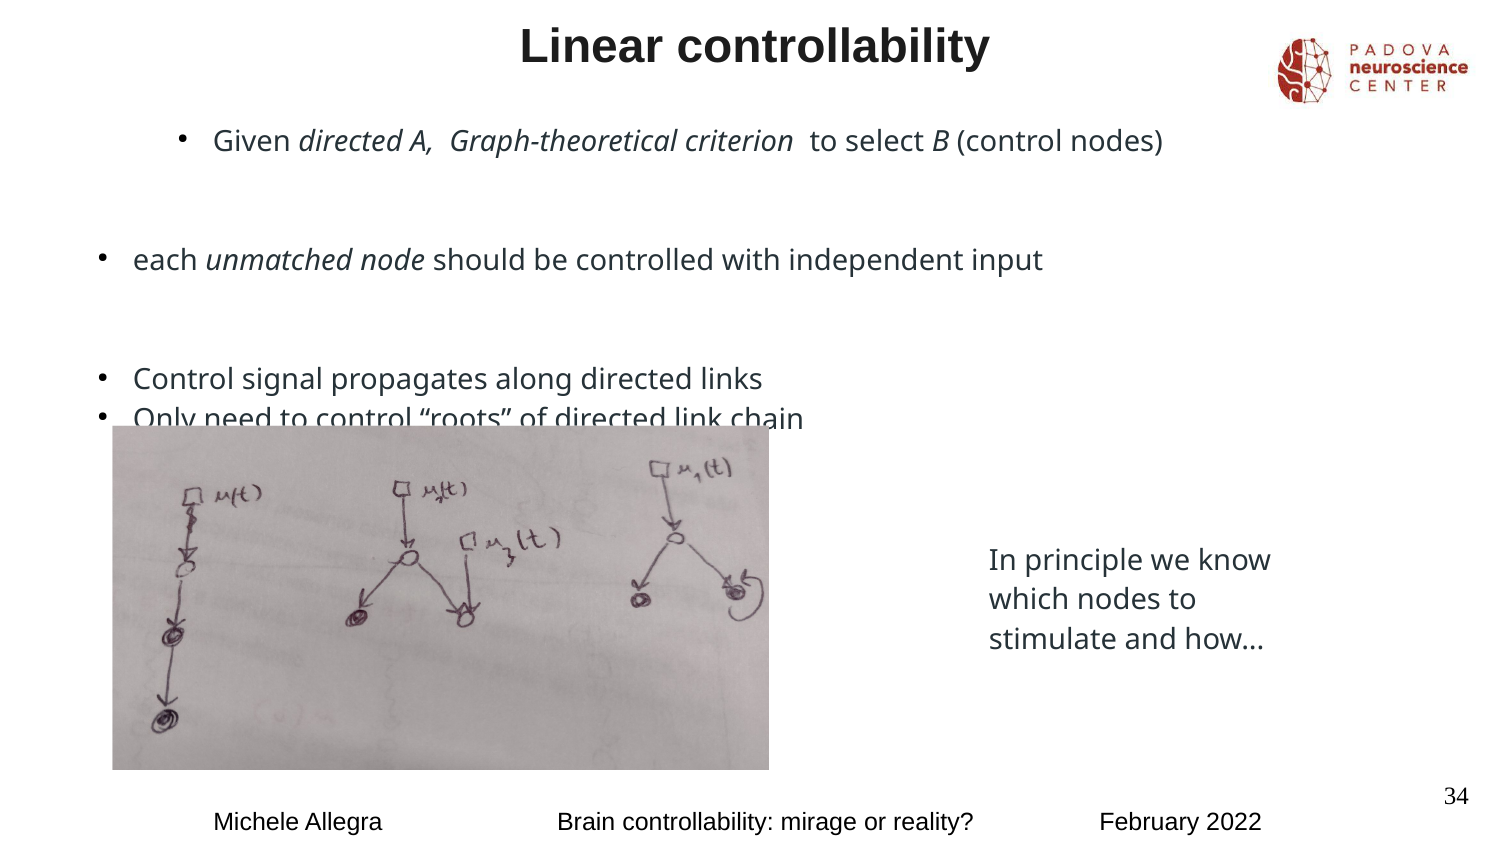

Linear controllability
Given directed A, Graph-theoretical criterion to select B (control nodes)
each unmatched node should be controlled with independent input
Control signal propagates along directed links
Only need to control “roots” of directed link chain
In principle we know which nodes to stimulate and how...
Michele Allegra Brain controllability: mirage or reality? February 2022